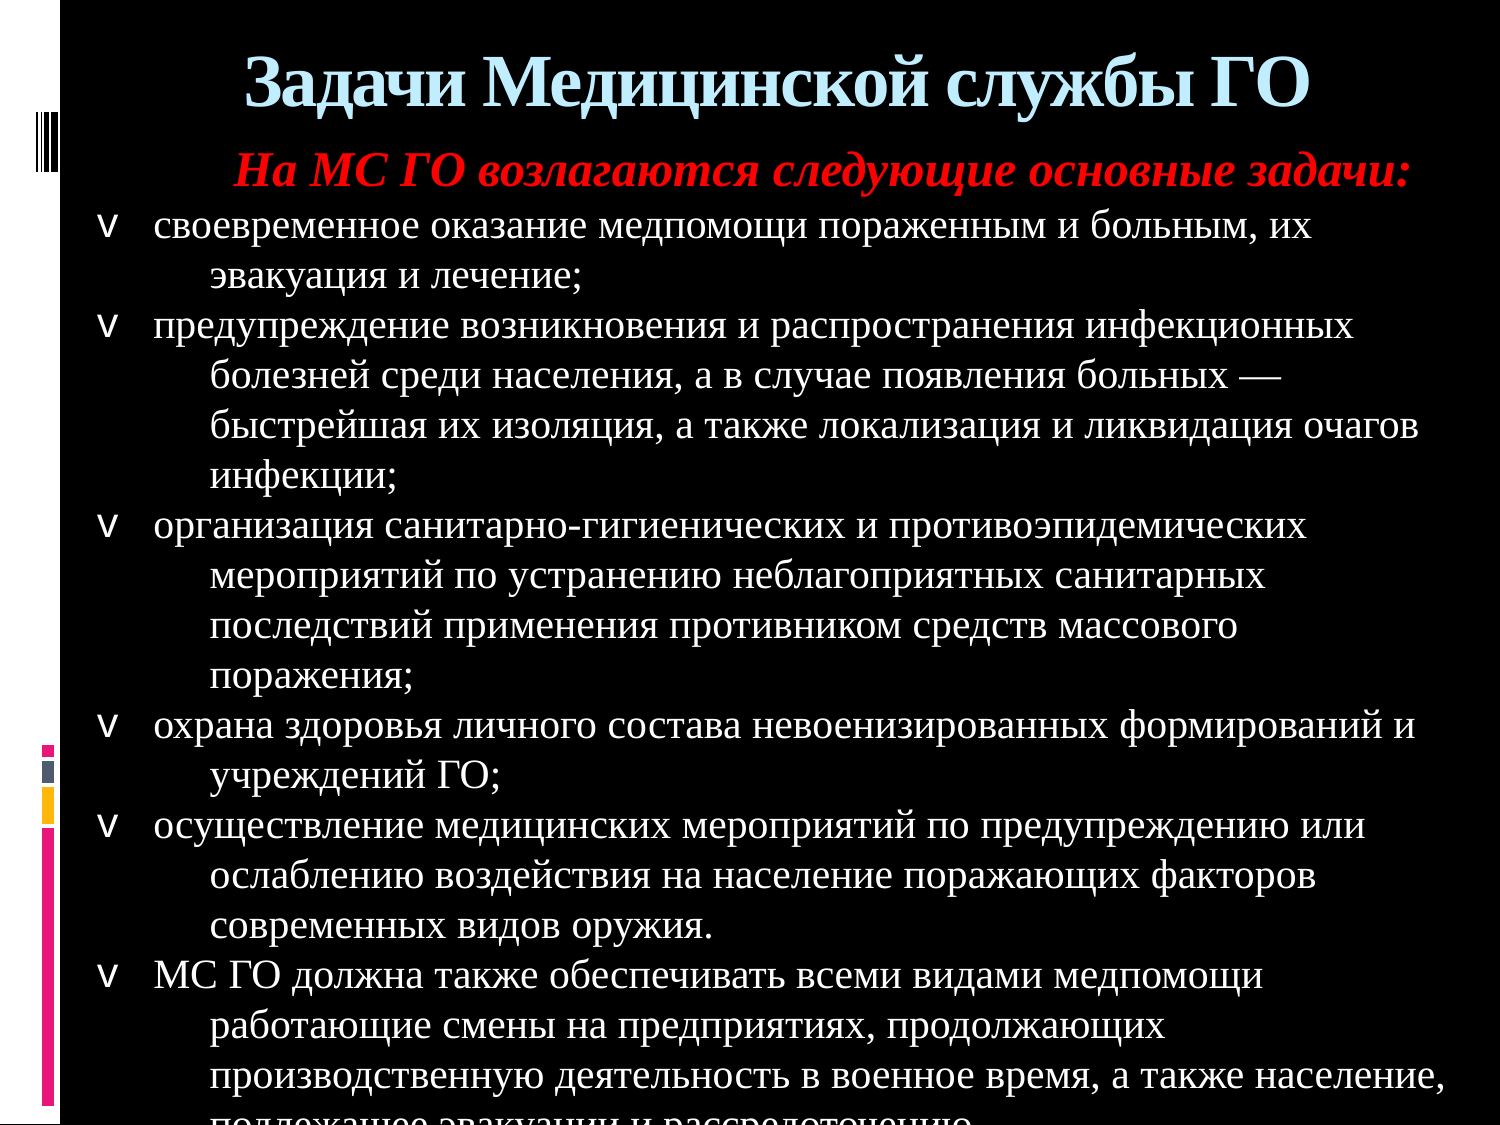

# Задачи Медицинской службы ГО
 На МС ГО возлагаются следующие основные задачи:
своевременное оказание медпомощи пораженным и больным, их эвакуация и лечение;
предупреждение возникновения и распространения инфекционных болезней среди населения, а в случае появления больных — быстрейшая их изоляция, а также локализация и ликвидация очагов инфекции;
организация санитарно-гигиенических и противоэпидемических мероприятий по устранению неблагоприятных санитарных последствий применения противником средств массового поражения;
охрана здоровья личного состава невоенизированных формирований и учреждений ГО;
осуществление медицинских мероприятий по предупреждению или ослаблению воздействия на население поражающих факторов современных видов оружия.
МС ГО должна также обеспечивать всеми видами медпомощи работающие смены на предприятиях, продолжающих производственную деятельность в военное время, а также население, подлежащее эвакуации и рассредоточению.